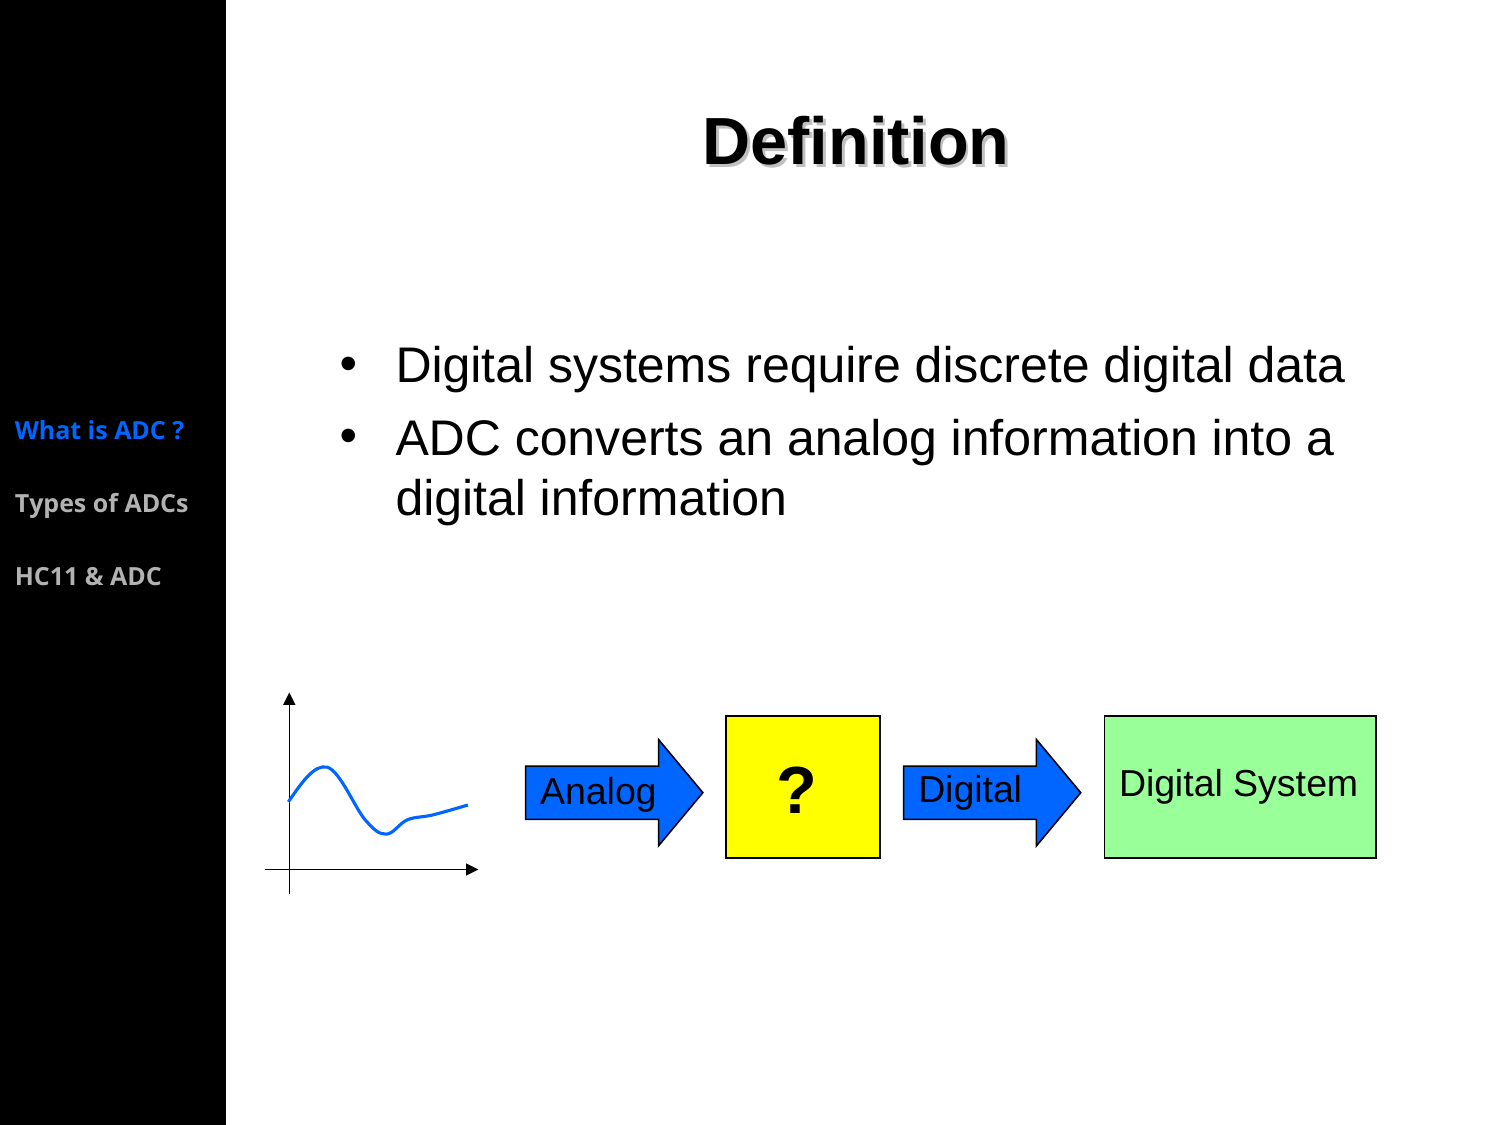

What is ADC ?
Types of ADCs
HC11 & ADC
Definition
# Digital systems require discrete digital data
ADC converts an analog information into a digital information
?
Digital System
Digital
Analog